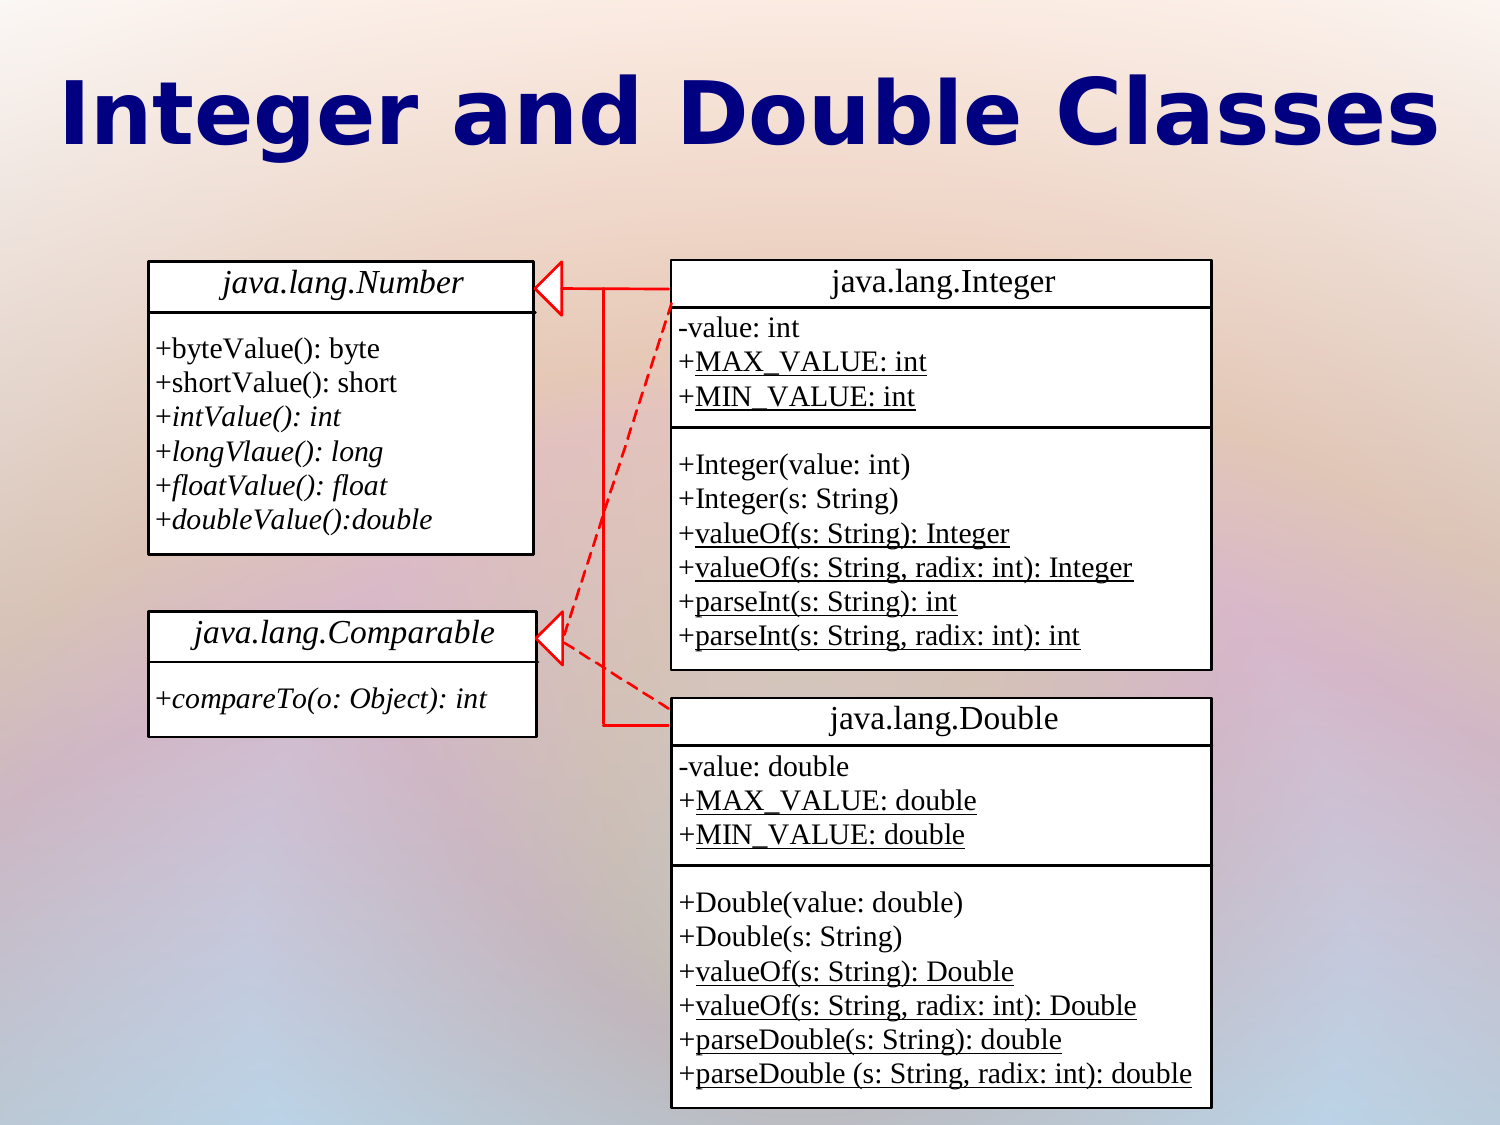

# Integer and Double Classes
Liang, Introduction to Java Programming, Seventh Edition, (c) 2009 Pearson Education, Inc. All rights reserved. 0136012671
30